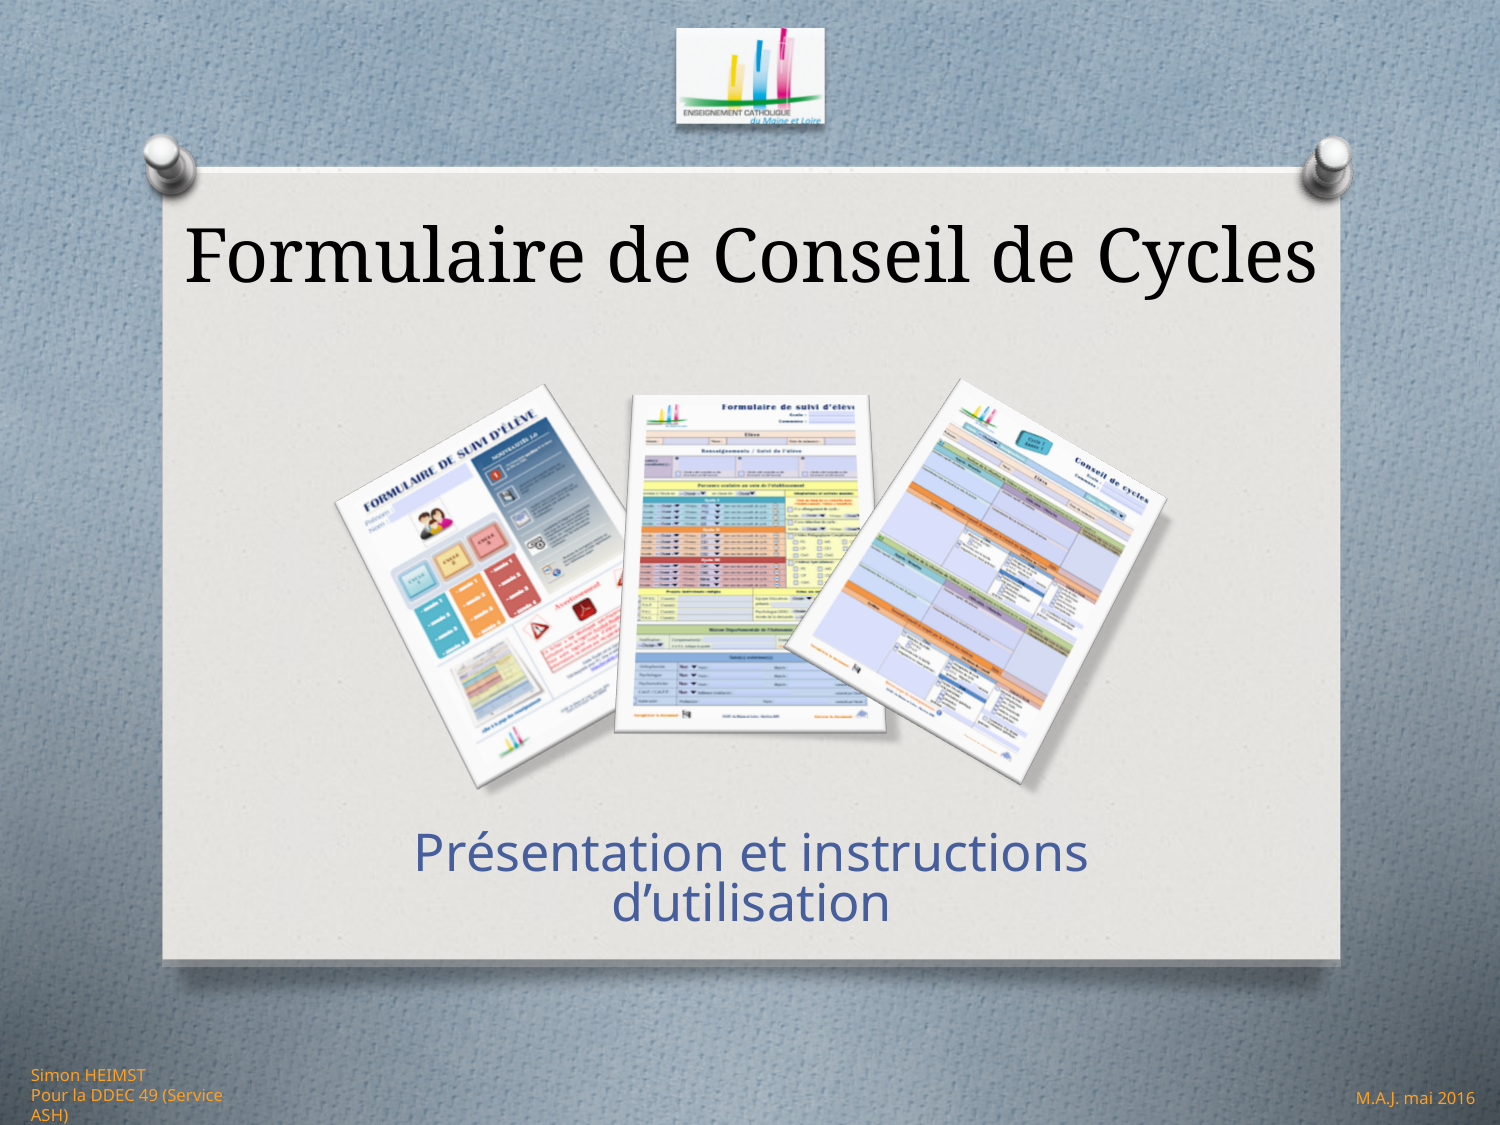

# Formulaire de Conseil de Cycles
Présentation et instructions d’utilisation
Simon HEIMST
Pour la DDEC 49 (Service ASH)
M.A.J. mai 2016